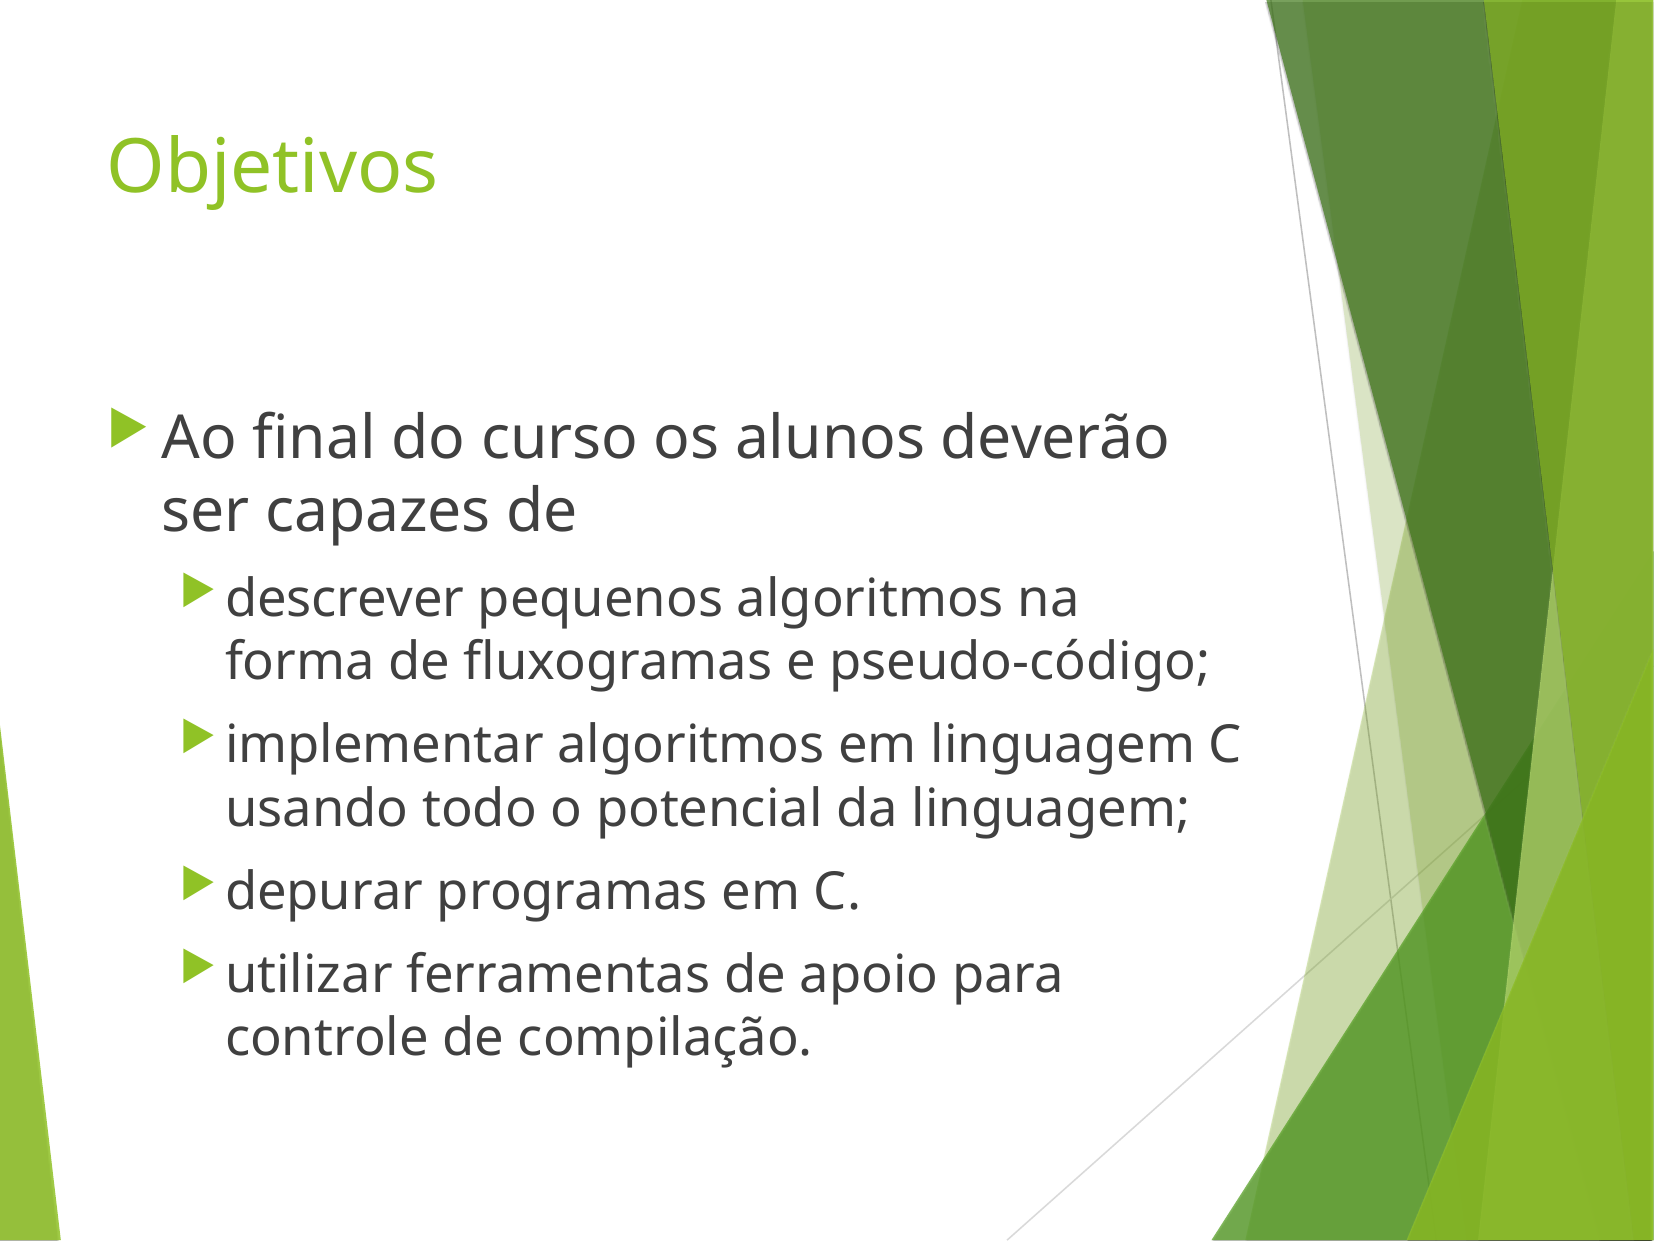

# Objetivos
Ao final do curso os alunos deverão ser capazes de
descrever pequenos algoritmos na forma de fluxogramas e pseudo-código;
implementar algoritmos em linguagem C usando todo o potencial da linguagem;
depurar programas em C.
utilizar ferramentas de apoio para controle de compilação.